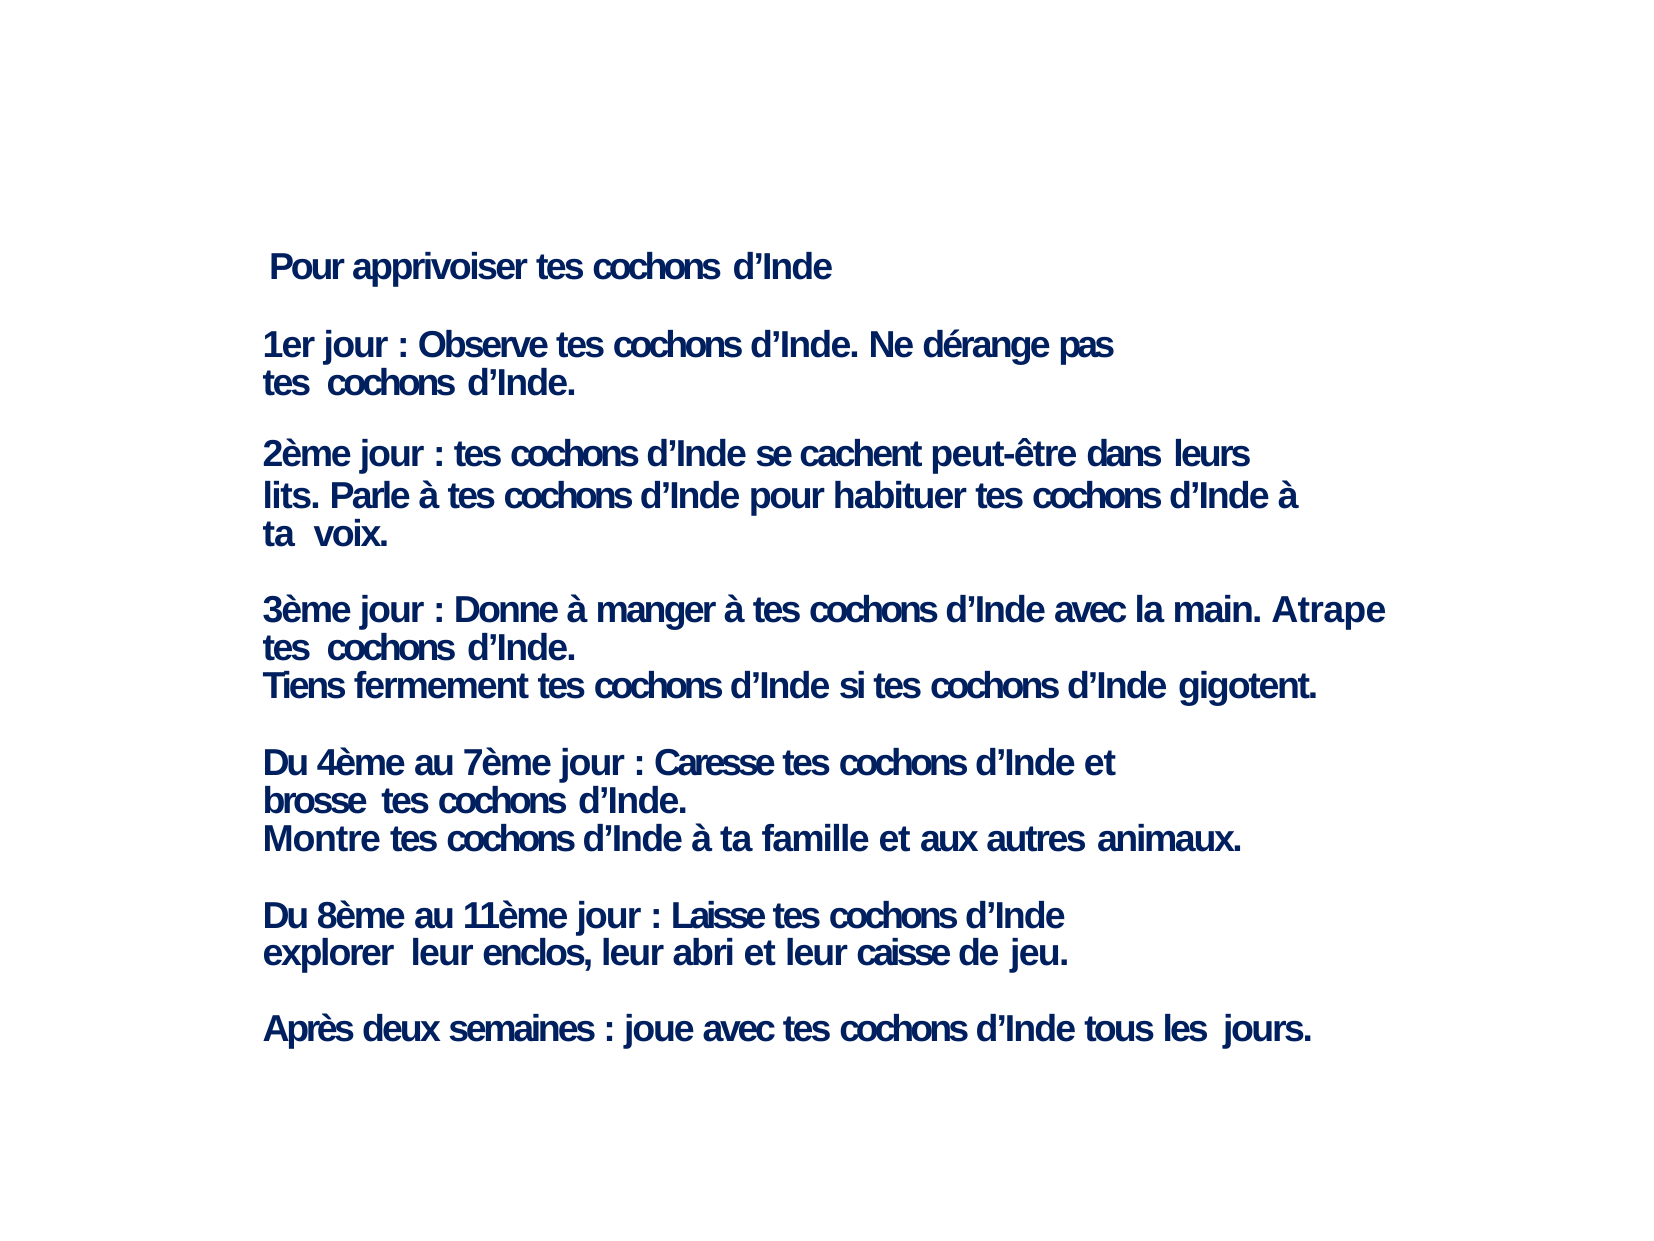

Pour apprivoiser tes cochons d’Inde
1er jour : Observe tes cochons d’Inde. Ne dérange pas tes cochons d’Inde.
2ème jour : tes cochons d’Inde se cachent peut-être dans leurs
lits. Parle à tes cochons d’Inde pour habituer tes cochons d’Inde à ta voix.
3ème jour : Donne à manger à tes cochons d’Inde avec la main. Atrape tes cochons d’Inde.
Tiens fermement tes cochons d’Inde si tes cochons d’Inde gigotent.
Du 4ème au 7ème jour : Caresse tes cochons d’Inde et brosse tes cochons d’Inde.
Montre tes cochons d’Inde à ta famille et aux autres animaux.
Du 8ème au 11ème jour : Laisse tes cochons d’Inde explorer leur enclos, leur abri et leur caisse de jeu.
Après deux semaines : joue avec tes cochons d’Inde tous les jours.